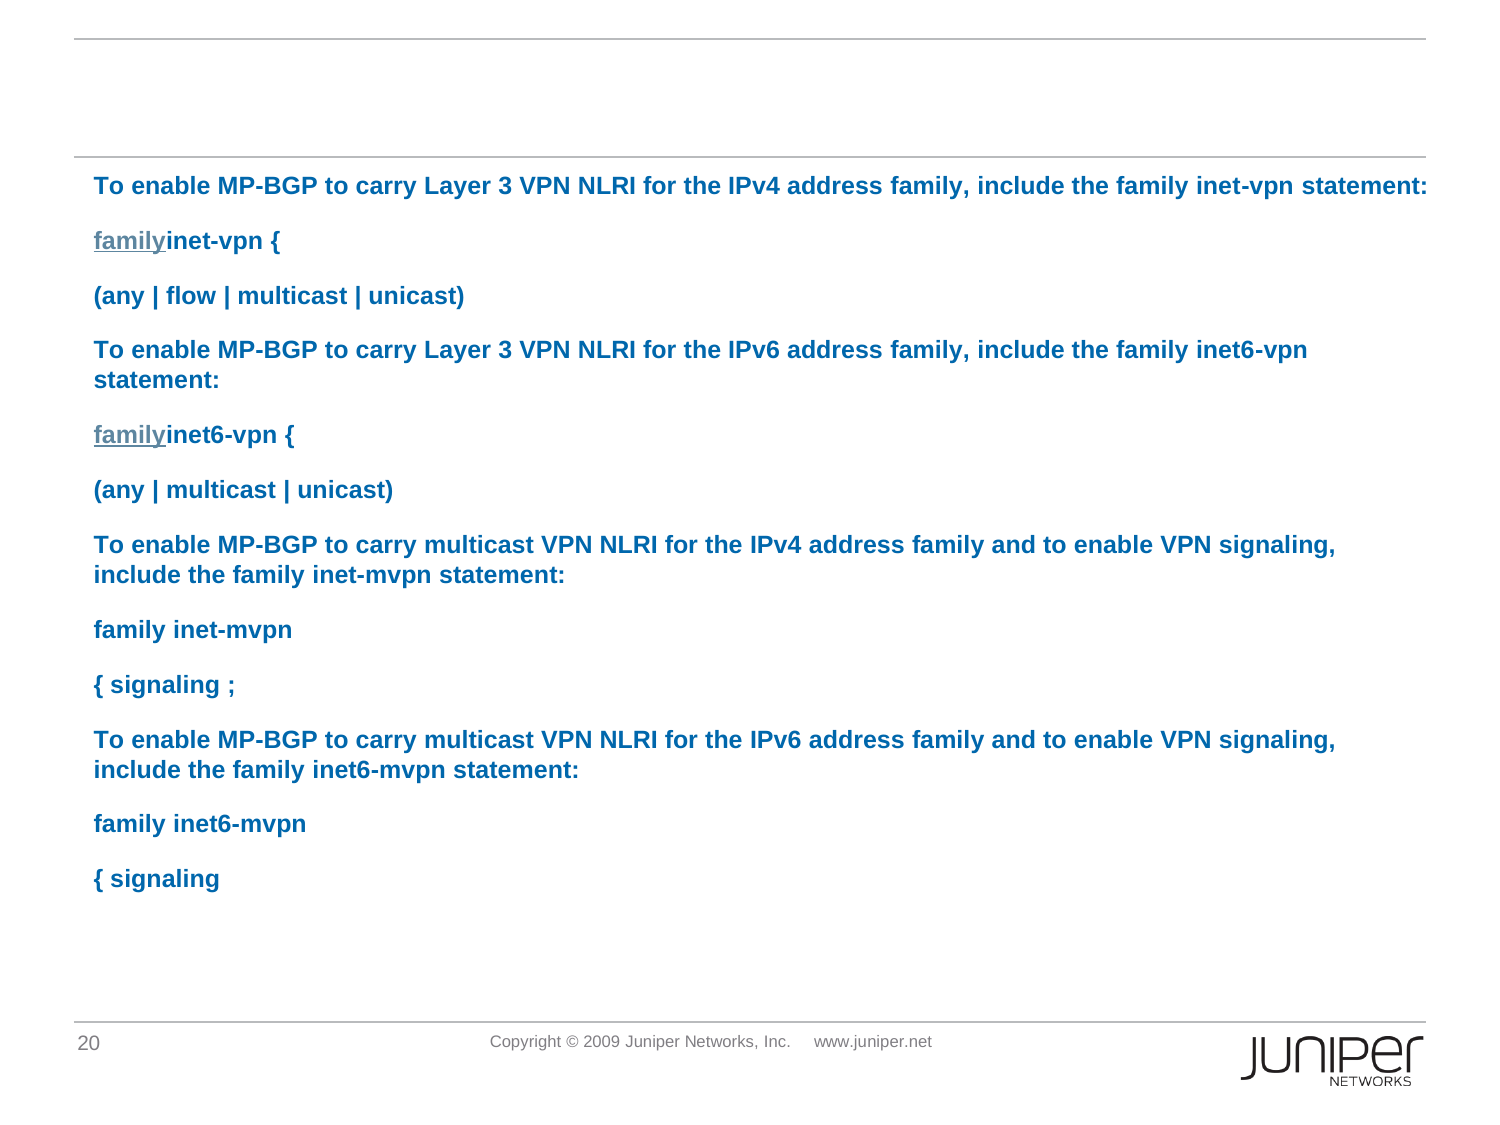

To enable MP-BGP to carry Layer 3 VPN NLRI for the IPv4 address family, include the family inet-vpn statement:
familyinet-vpn {
(any | flow | multicast | unicast)
To enable MP-BGP to carry Layer 3 VPN NLRI for the IPv6 address family, include the family inet6-vpn statement:
familyinet6-vpn {
(any | multicast | unicast)
To enable MP-BGP to carry multicast VPN NLRI for the IPv4 address family and to enable VPN signaling, include the family inet-mvpn statement:
family inet-mvpn { signaling ;
To enable MP-BGP to carry multicast VPN NLRI for the IPv6 address family and to enable VPN signaling, include the family inet6-mvpn statement:
family inet6-mvpn { signaling
Copyright © 2009 Juniper Networks, Inc.	www.juniper.net